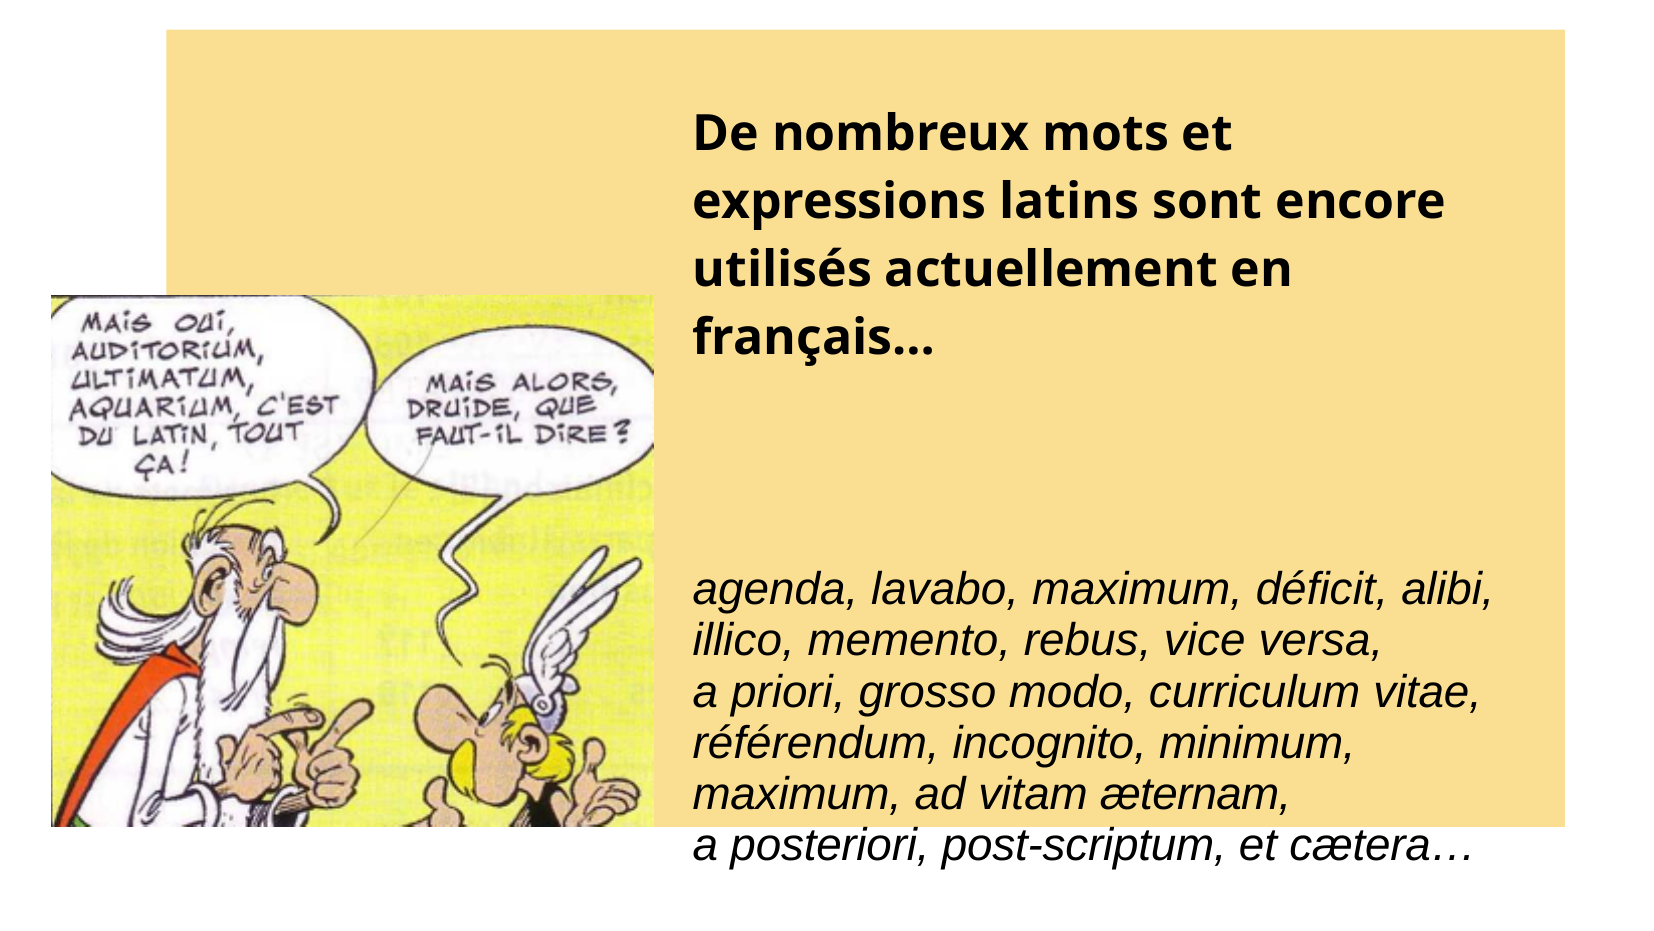

De nombreux mots et expressions latins sont encore utilisés actuellement en français…
agenda, lavabo, maximum, déficit, alibi, illico, memento, rebus, vice versa,
a priori, grosso modo, curriculum vitae, référendum, incognito, minimum, maximum, ad vitam æternam,
a posteriori, post-scriptum, et cætera…